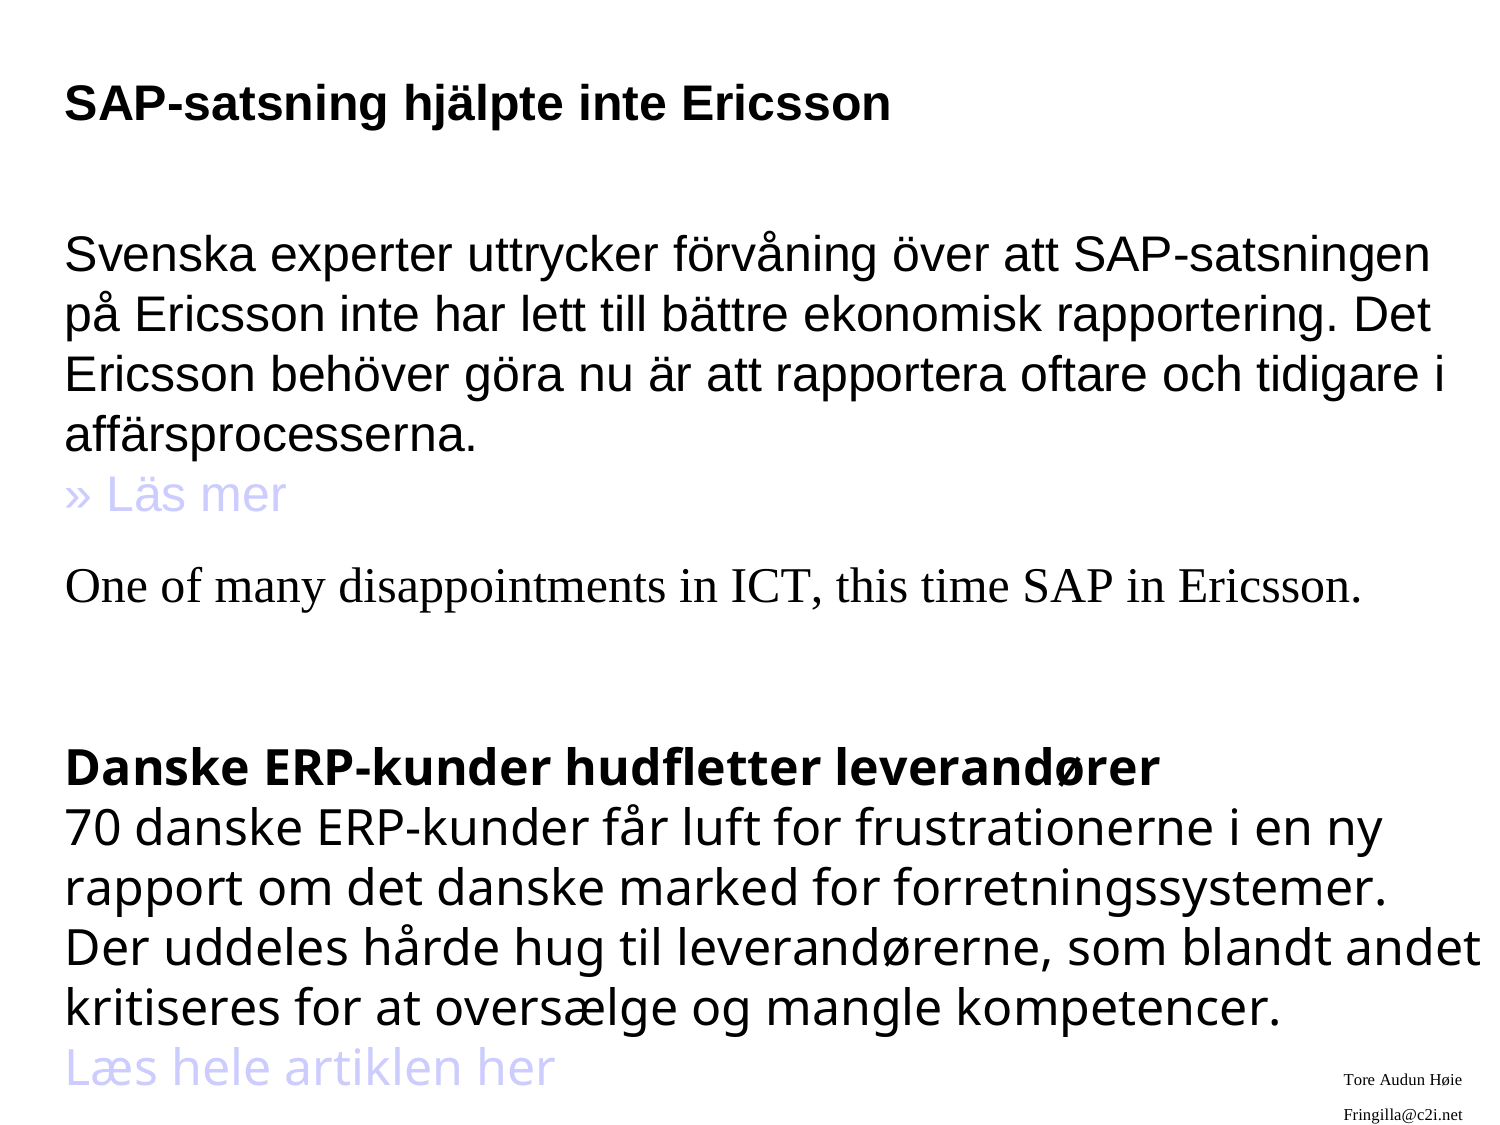

SAP-satsning hjälpte inte Ericsson
Svenska experter uttrycker förvåning över att SAP-satsningen på Ericsson inte har lett till bättre ekonomisk rapportering. Det Ericsson behöver göra nu är att rapportera oftare och tidigare i affärsprocesserna.
» Läs mer
One of many disappointments in ICT, this time SAP in Ericsson.
Danske ERP-kunder hudfletter leverandører
70 danske ERP-kunder får luft for frustrationerne i en ny rapport om det danske marked for forretningssystemer. Der uddeles hårde hug til leverandørerne, som blandt andet kritiseres for at oversælge og mangle kompetencer.
Læs hele artiklen her
Tore Audun Høie
Fringilla@c2i.net